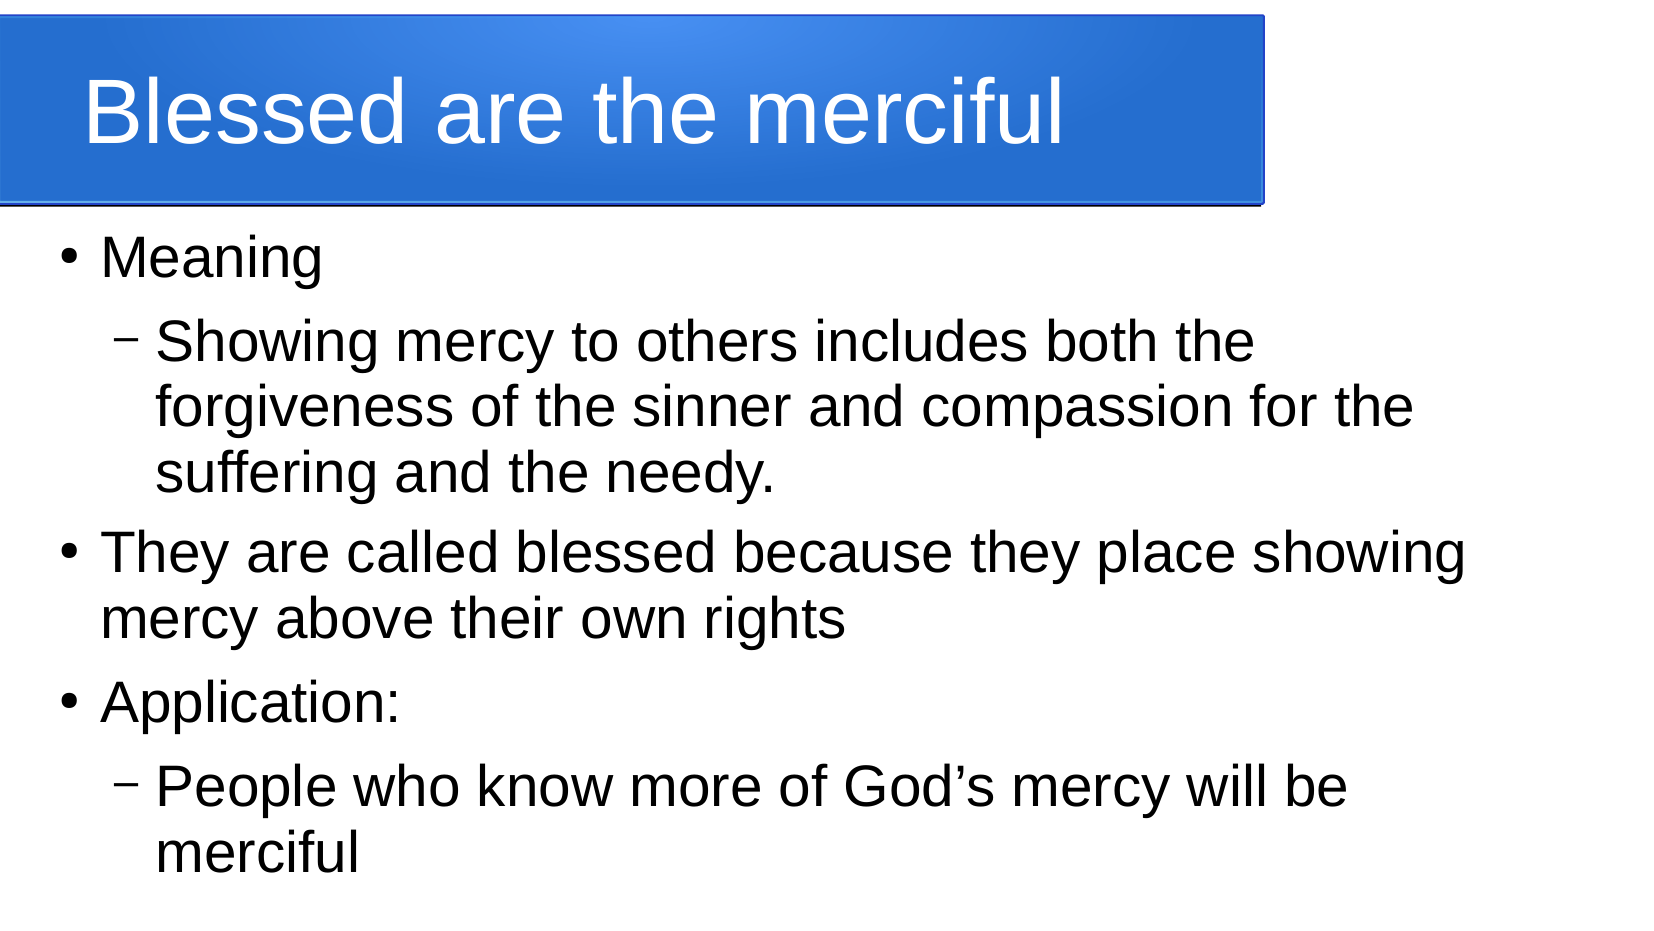

# Blessed are the merciful
Meaning
Showing mercy to others includes both the forgiveness of the sinner and compassion for the suffering and the needy.
They are called blessed because they place showing mercy above their own rights
Application:
People who know more of God’s mercy will be merciful